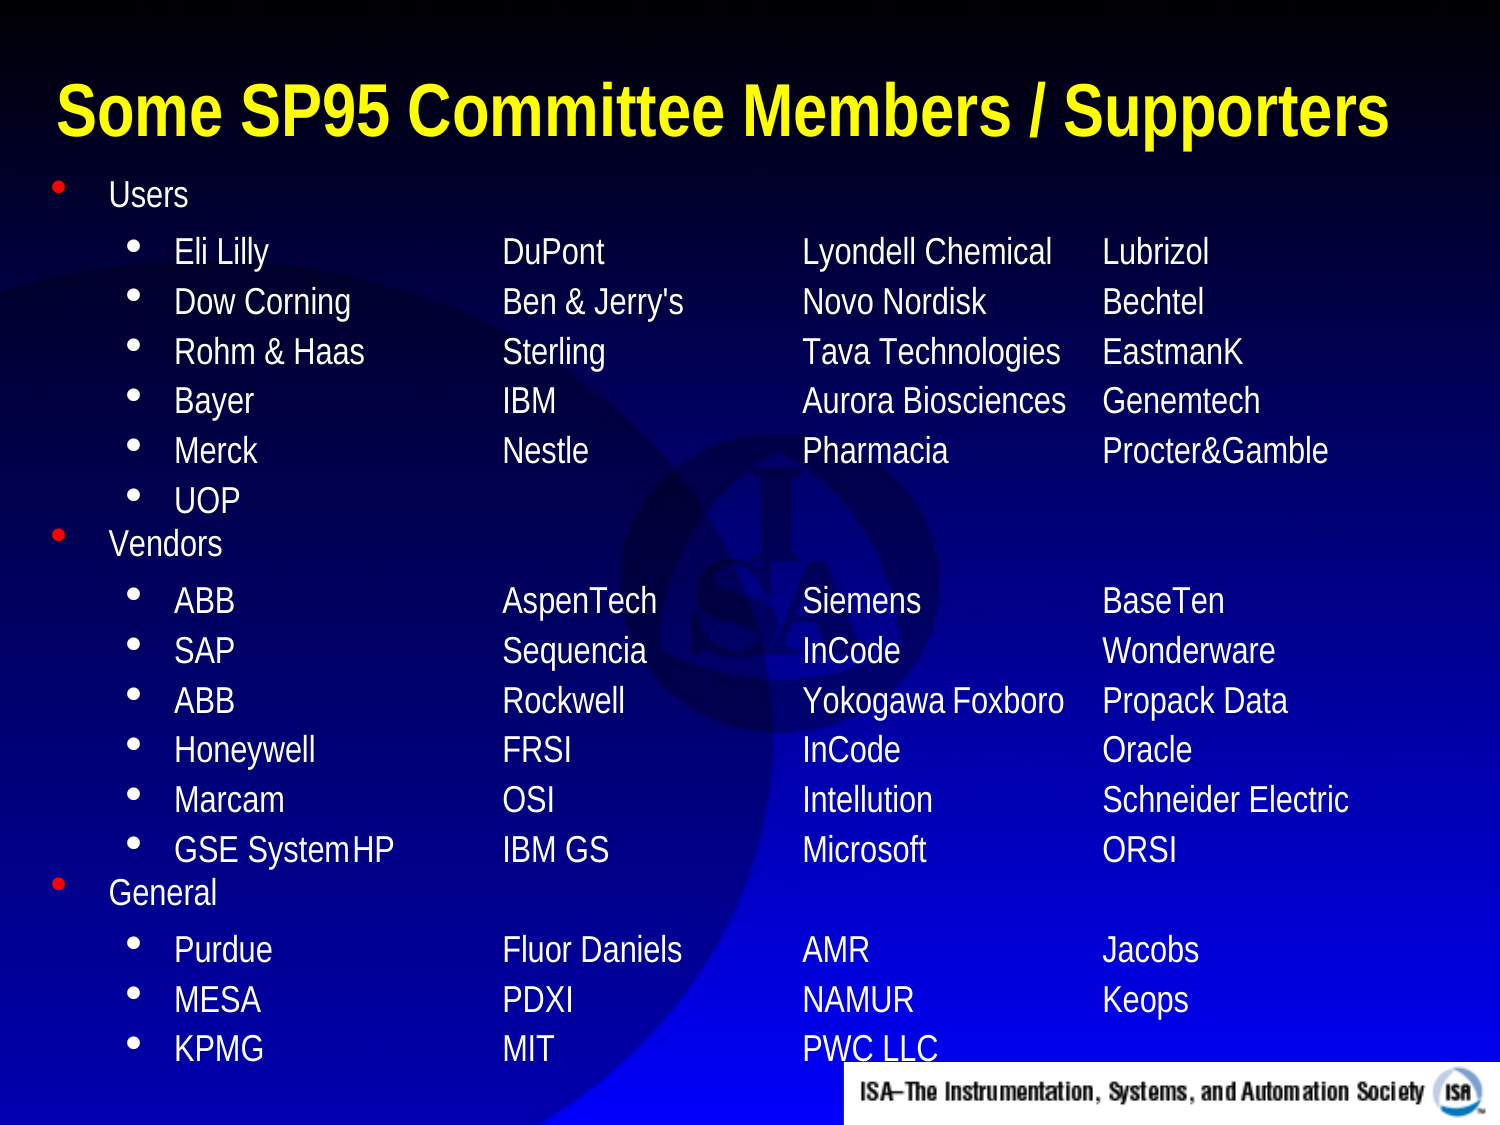

# Some SP95 Committee Members / Supporters
Users
Eli Lilly		DuPont		Lyondell Chemical	Lubrizol
Dow Corning		Ben & Jerry's 	Novo Nordisk	Bechtel
Rohm & Haas	Sterling 		Tava Technologies	EastmanK
Bayer		IBM		Aurora Biosciences	Genemtech
Merck		Nestle		Pharmacia		Procter&Gamble
UOP
Vendors
ABB		AspenTech	Siemens		BaseTen
SAP		Sequencia 	InCode		Wonderware
ABB		Rockwell		Yokogawa	Foxboro	Propack Data
Honeywell		FRSI		InCode 		Oracle
Marcam 		OSI		Intellution		Schneider Electric
GSE System	HP	IBM GS		Microsoft		ORSI
General
Purdue		Fluor Daniels	AMR		Jacobs
MESA		PDXI	 	NAMUR		Keops
KPMG		MIT		PWC LLC